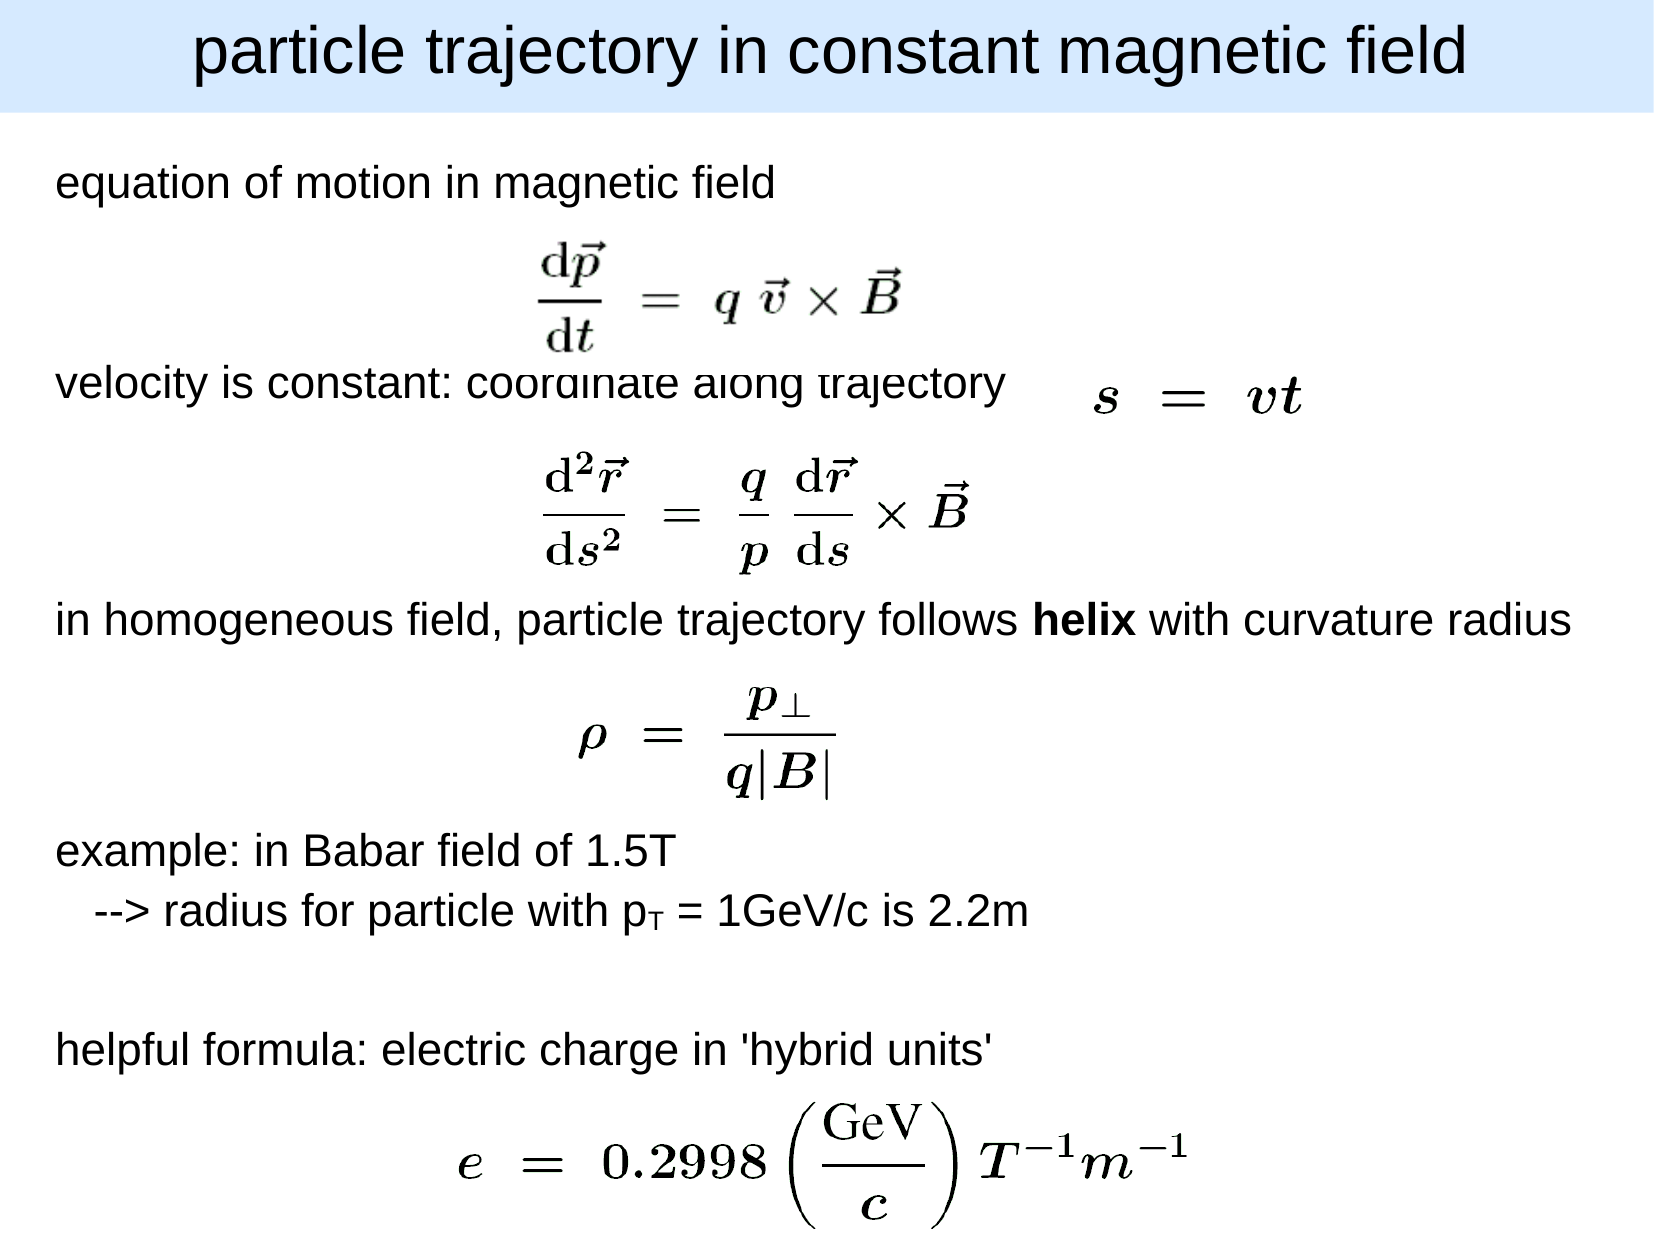

# particle trajectory in constant magnetic field
equation of motion in magnetic field
velocity is constant: coordinate along trajectory
in homogeneous field, particle trajectory follows helix with curvature radius
example: in Babar field of 1.5T
 --> radius for particle with pT = 1GeV/c is 2.2m
helpful formula: electric charge in 'hybrid units'